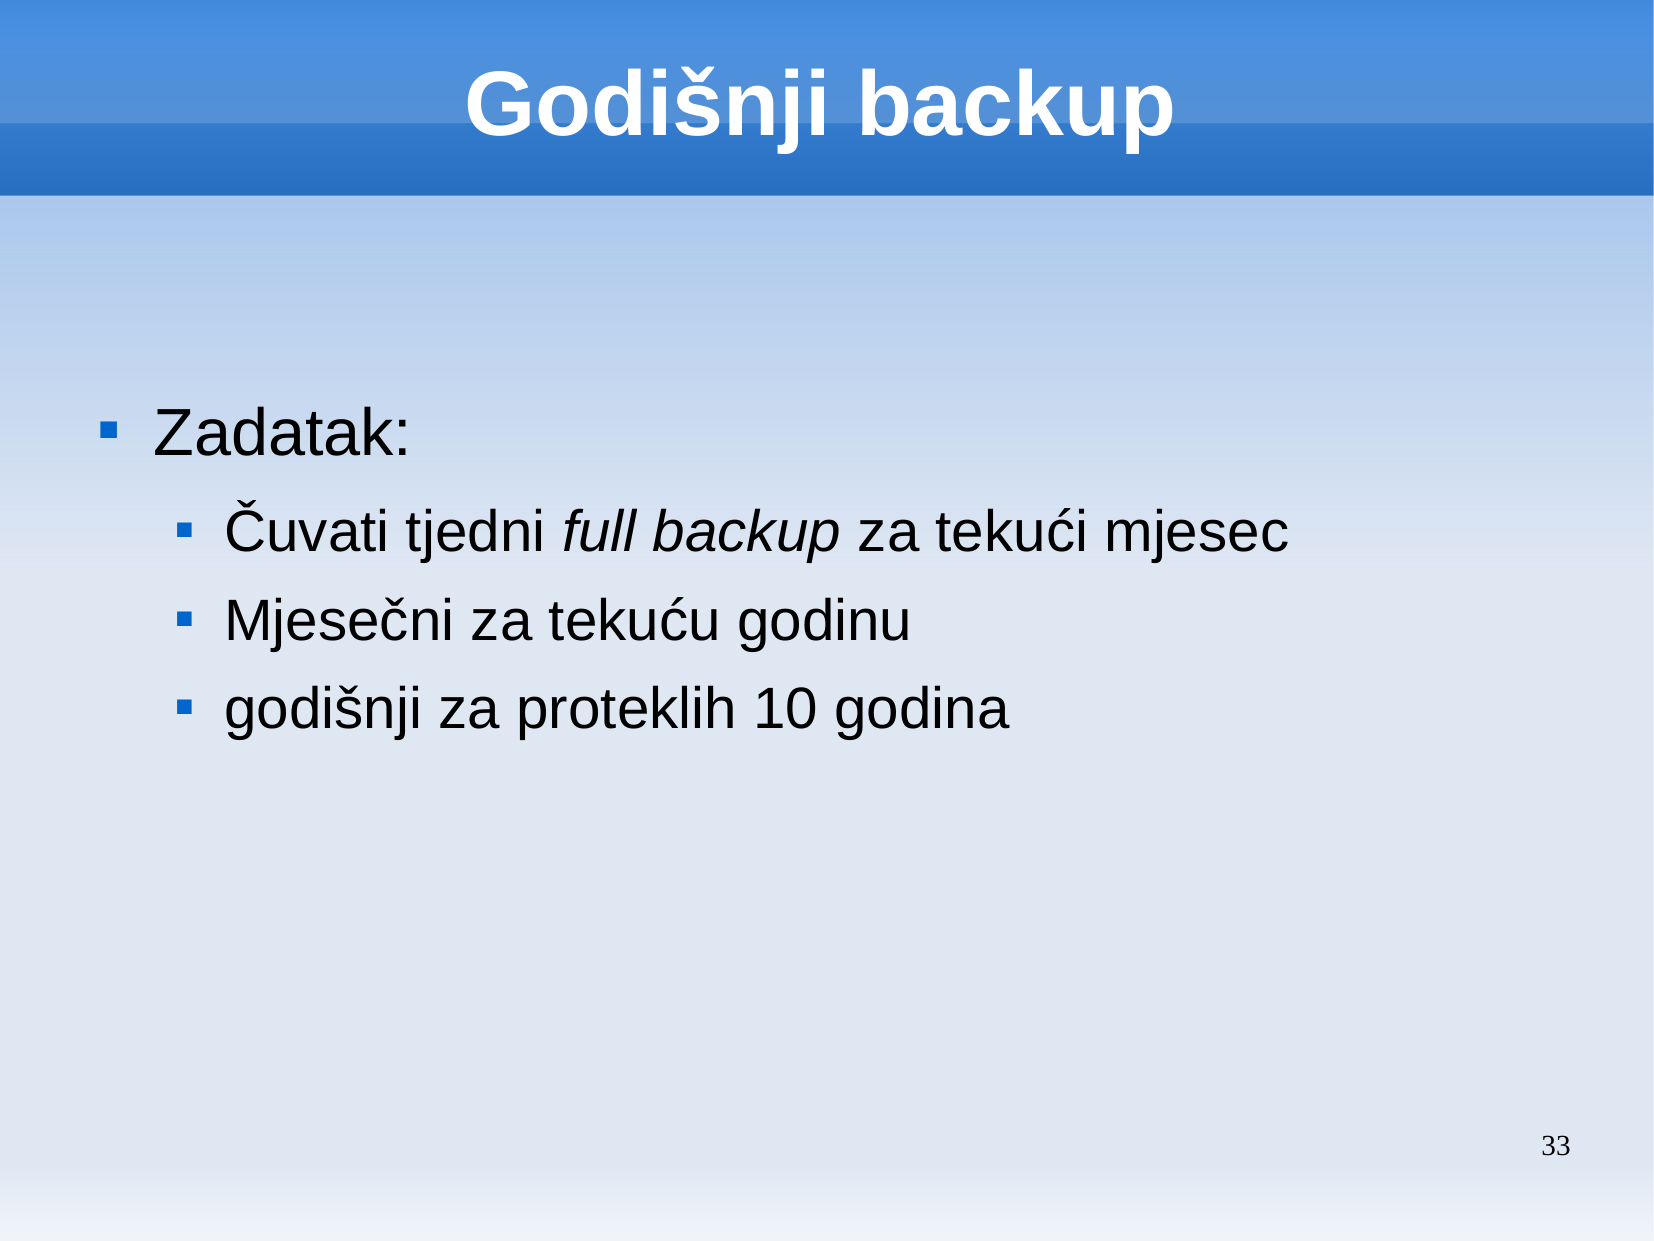

# Godišnji backup
Zadatak:
Čuvati tjedni full backup za tekući mjesec
Mjesečni za tekuću godinu
godišnji za proteklih 10 godina
33